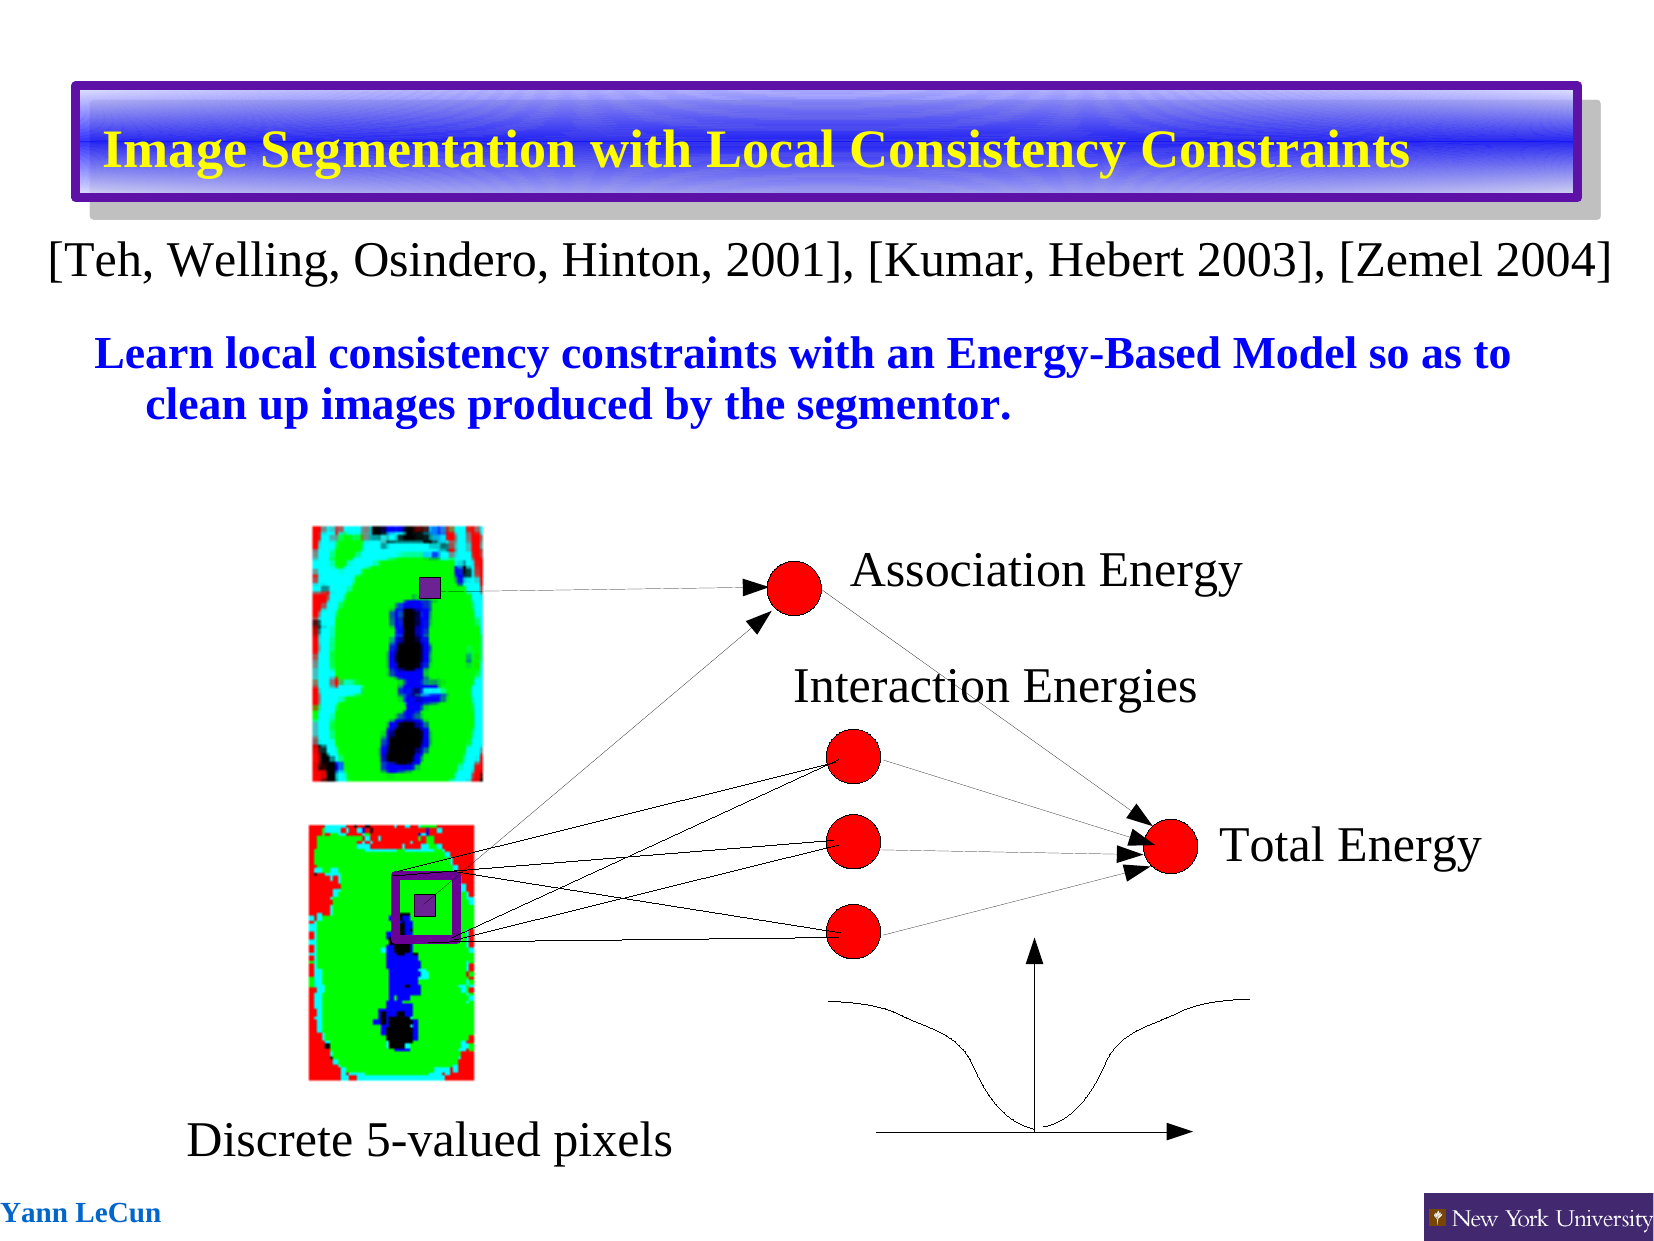

# Image Segmentation with Local Consistency Constraints
[Teh, Welling, Osindero, Hinton, 2001], [Kumar, Hebert 2003], [Zemel 2004]
Learn local consistency constraints with an Energy-Based Model so as to clean up images produced by the segmentor.
Association Energy
Interaction Energies
Total Energy
Discrete 5-valued pixels